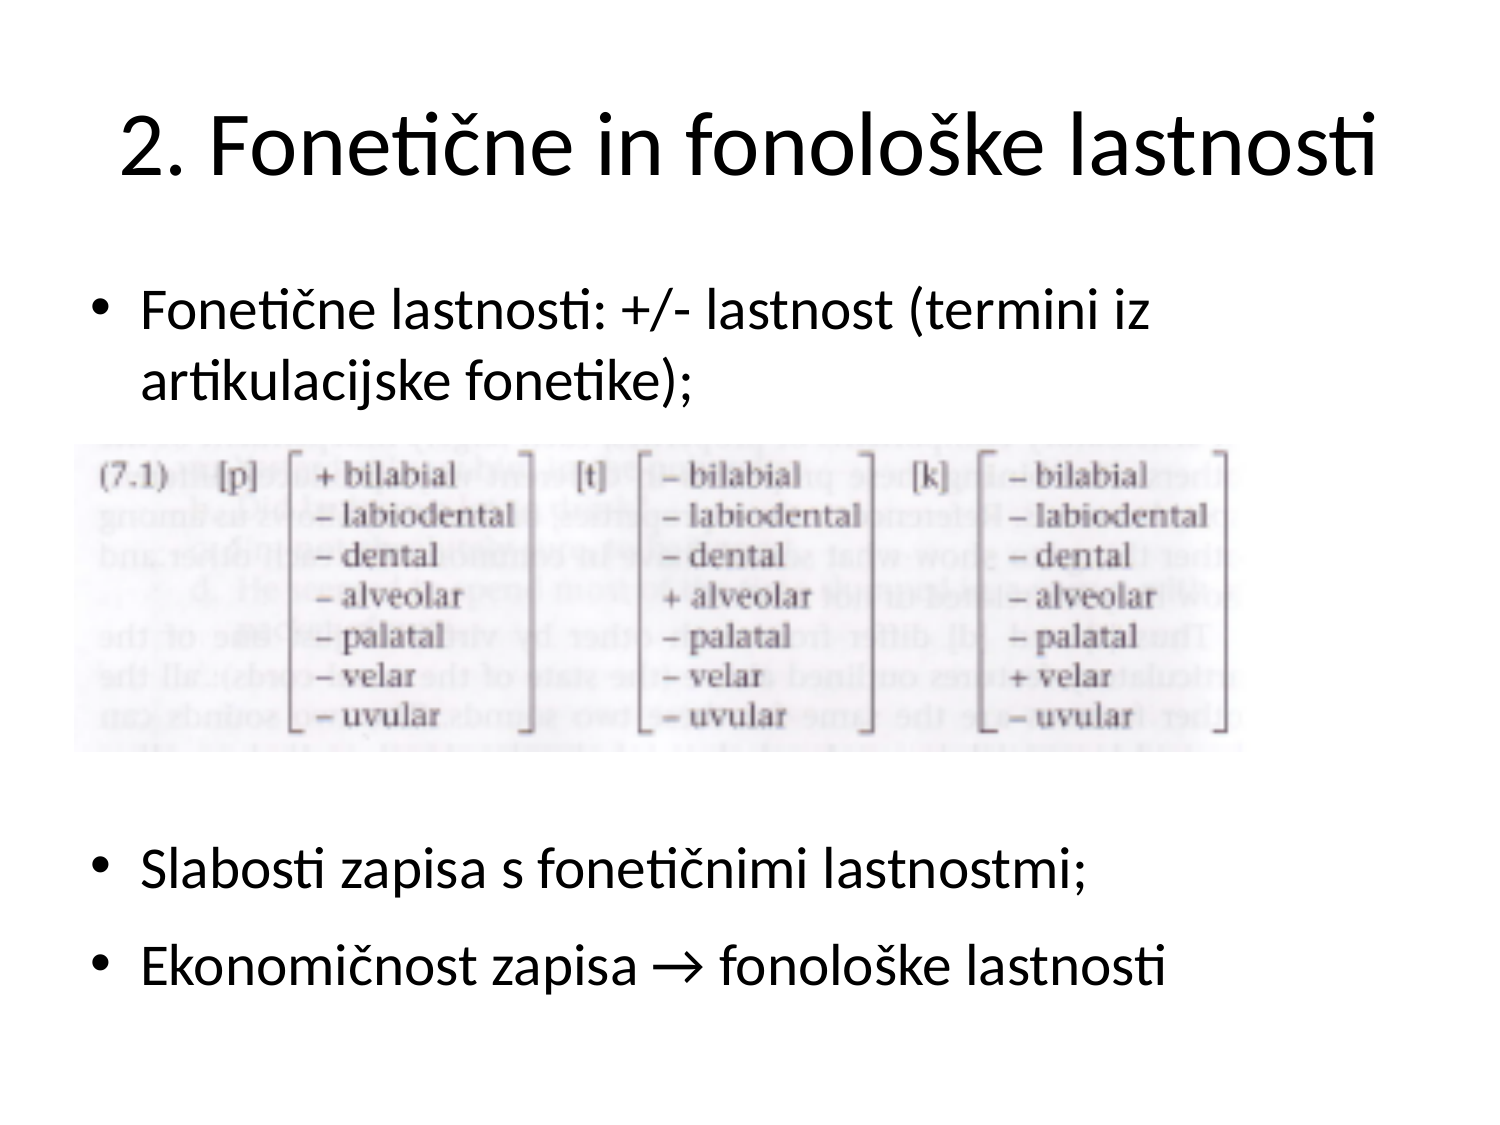

# 2. Fonetične in fonološke lastnosti
Fonetične lastnosti: +/- lastnost (termini iz artikulacijske fonetike);
Slabosti zapisa s fonetičnimi lastnostmi;
Ekonomičnost zapisa → fonološke lastnosti